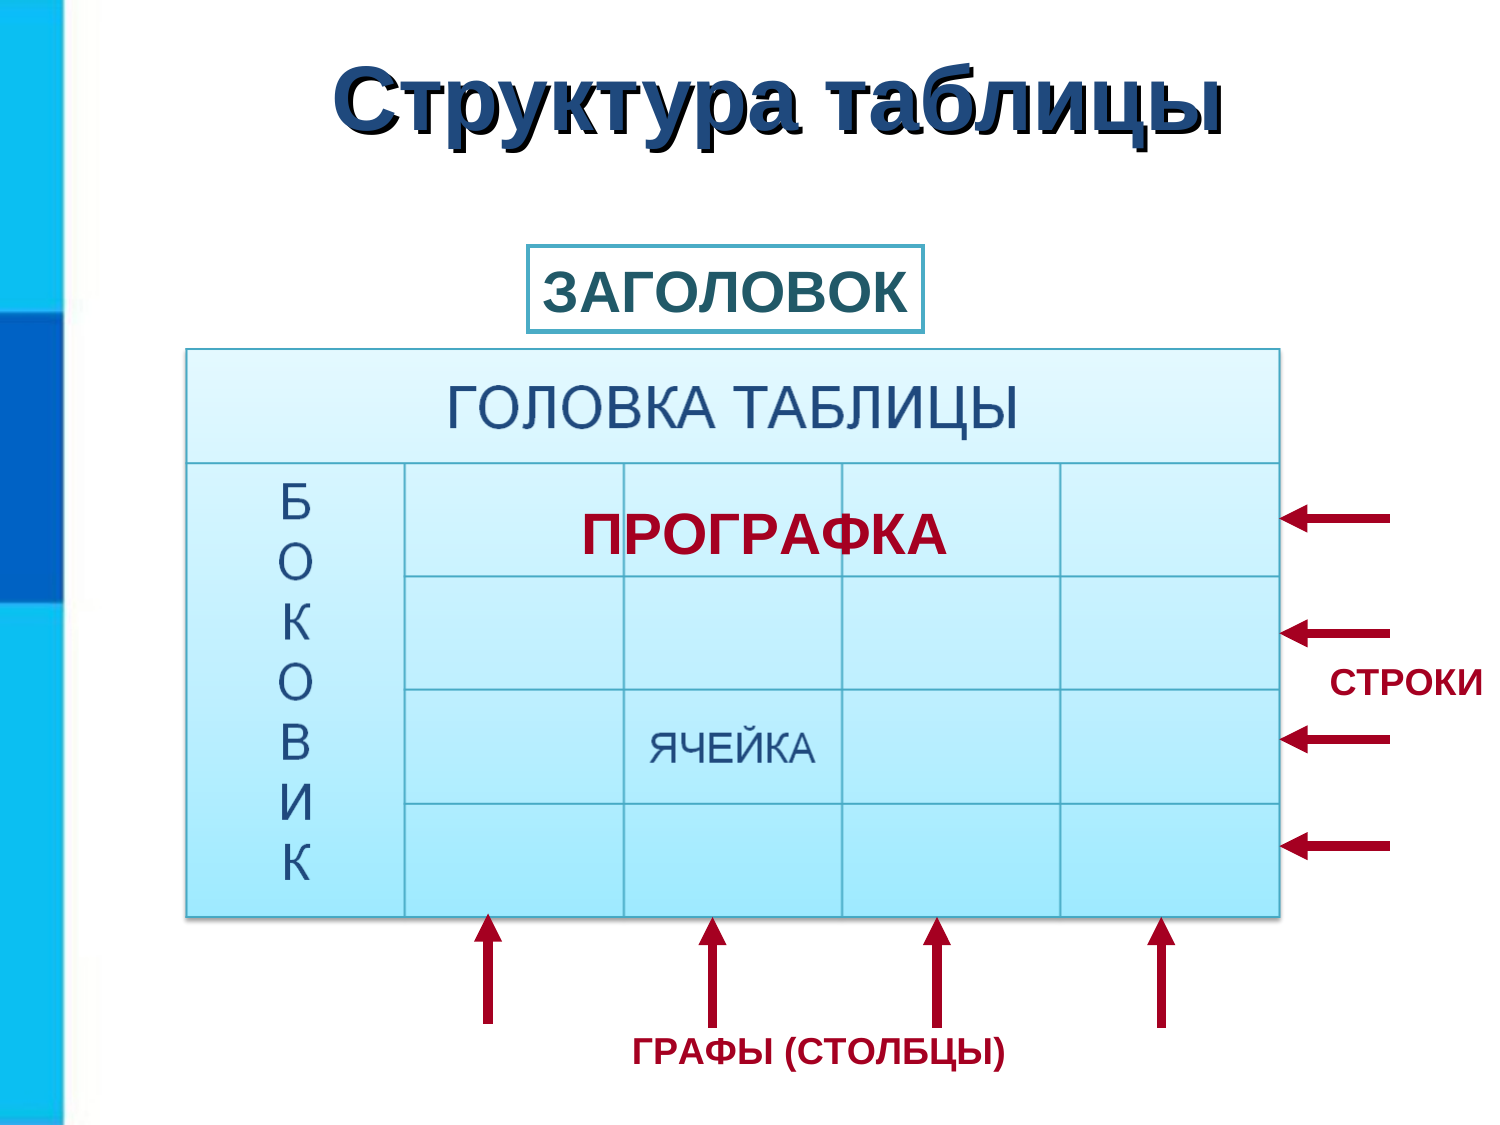

# Структура таблицы
ЗАГОЛОВОК
ПРОГРАФКА
СТРОКИ
ГРАФЫ (СТОЛБЦЫ)